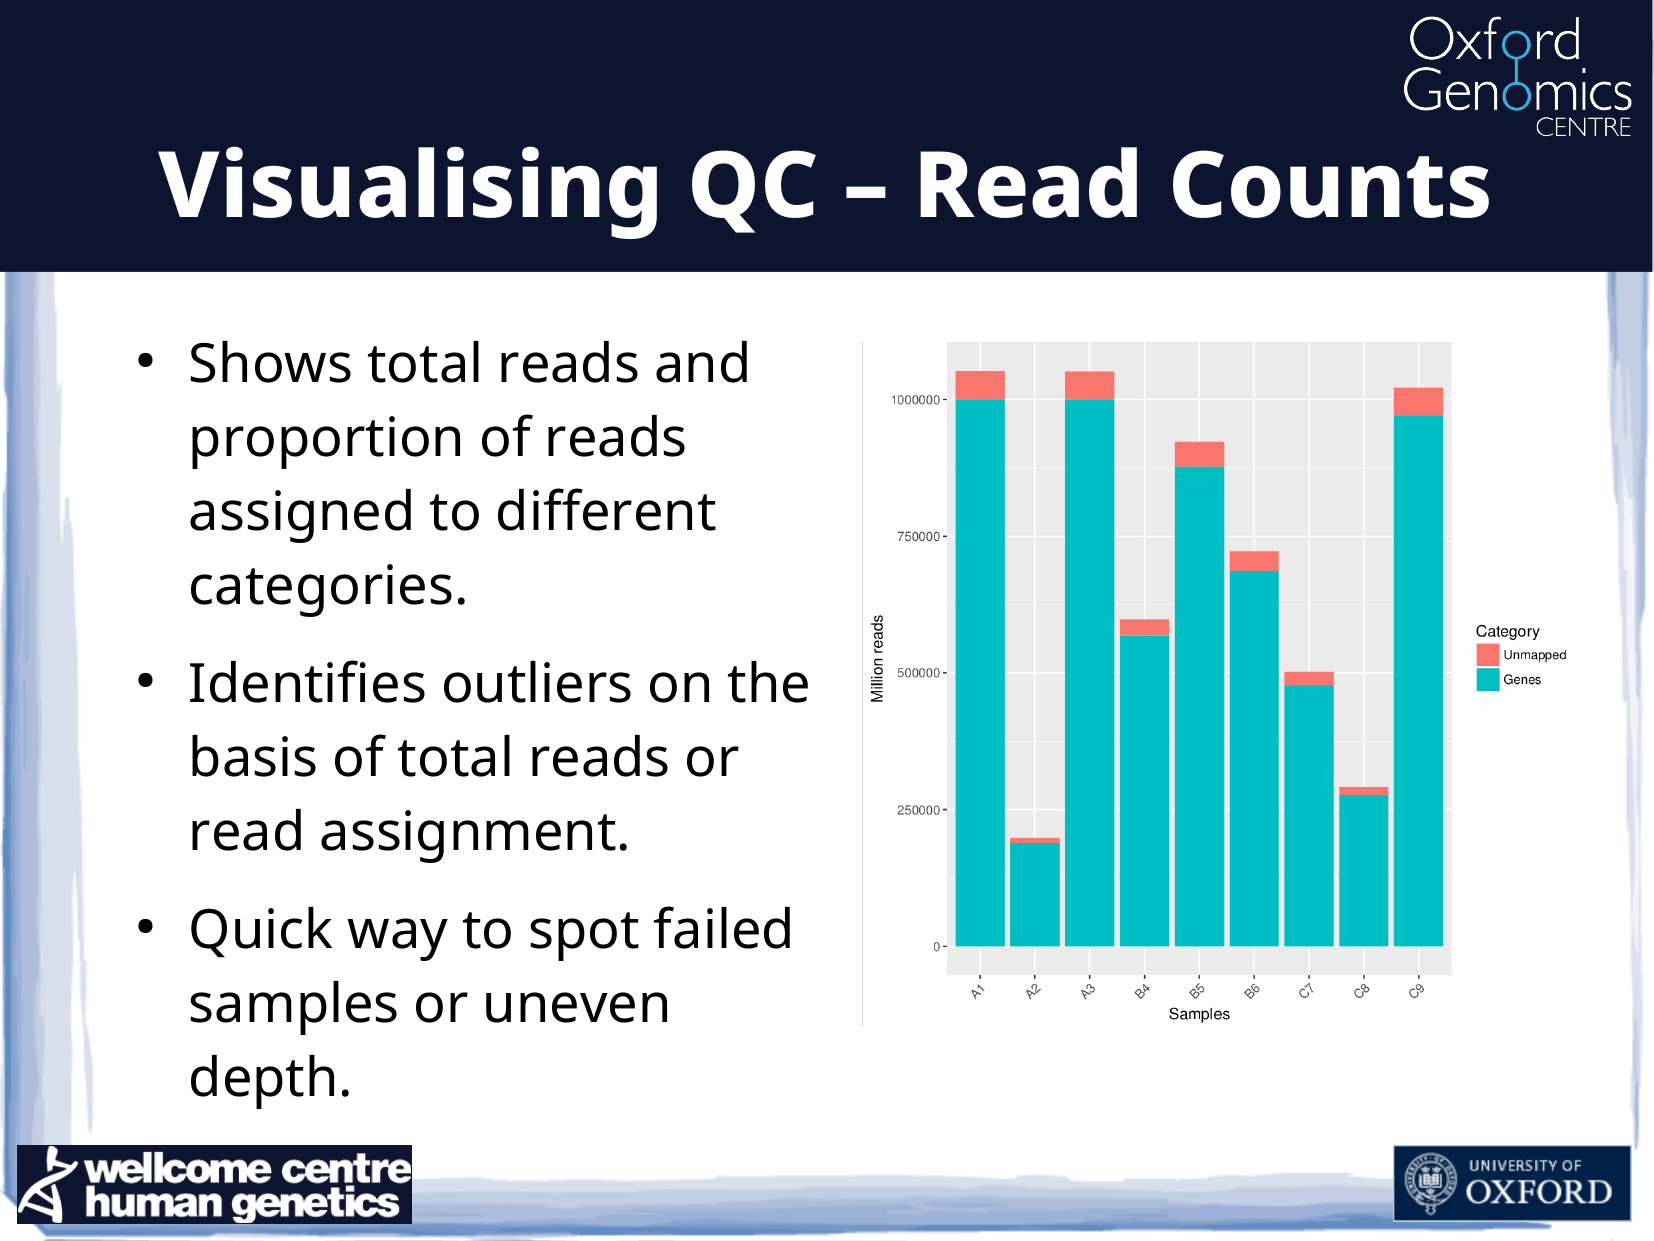

# Visualising QC – Read Counts
Shows total reads and proportion of reads assigned to different categories.
Identifies outliers on the basis of total reads or read assignment.
Quick way to spot failed samples or uneven depth.